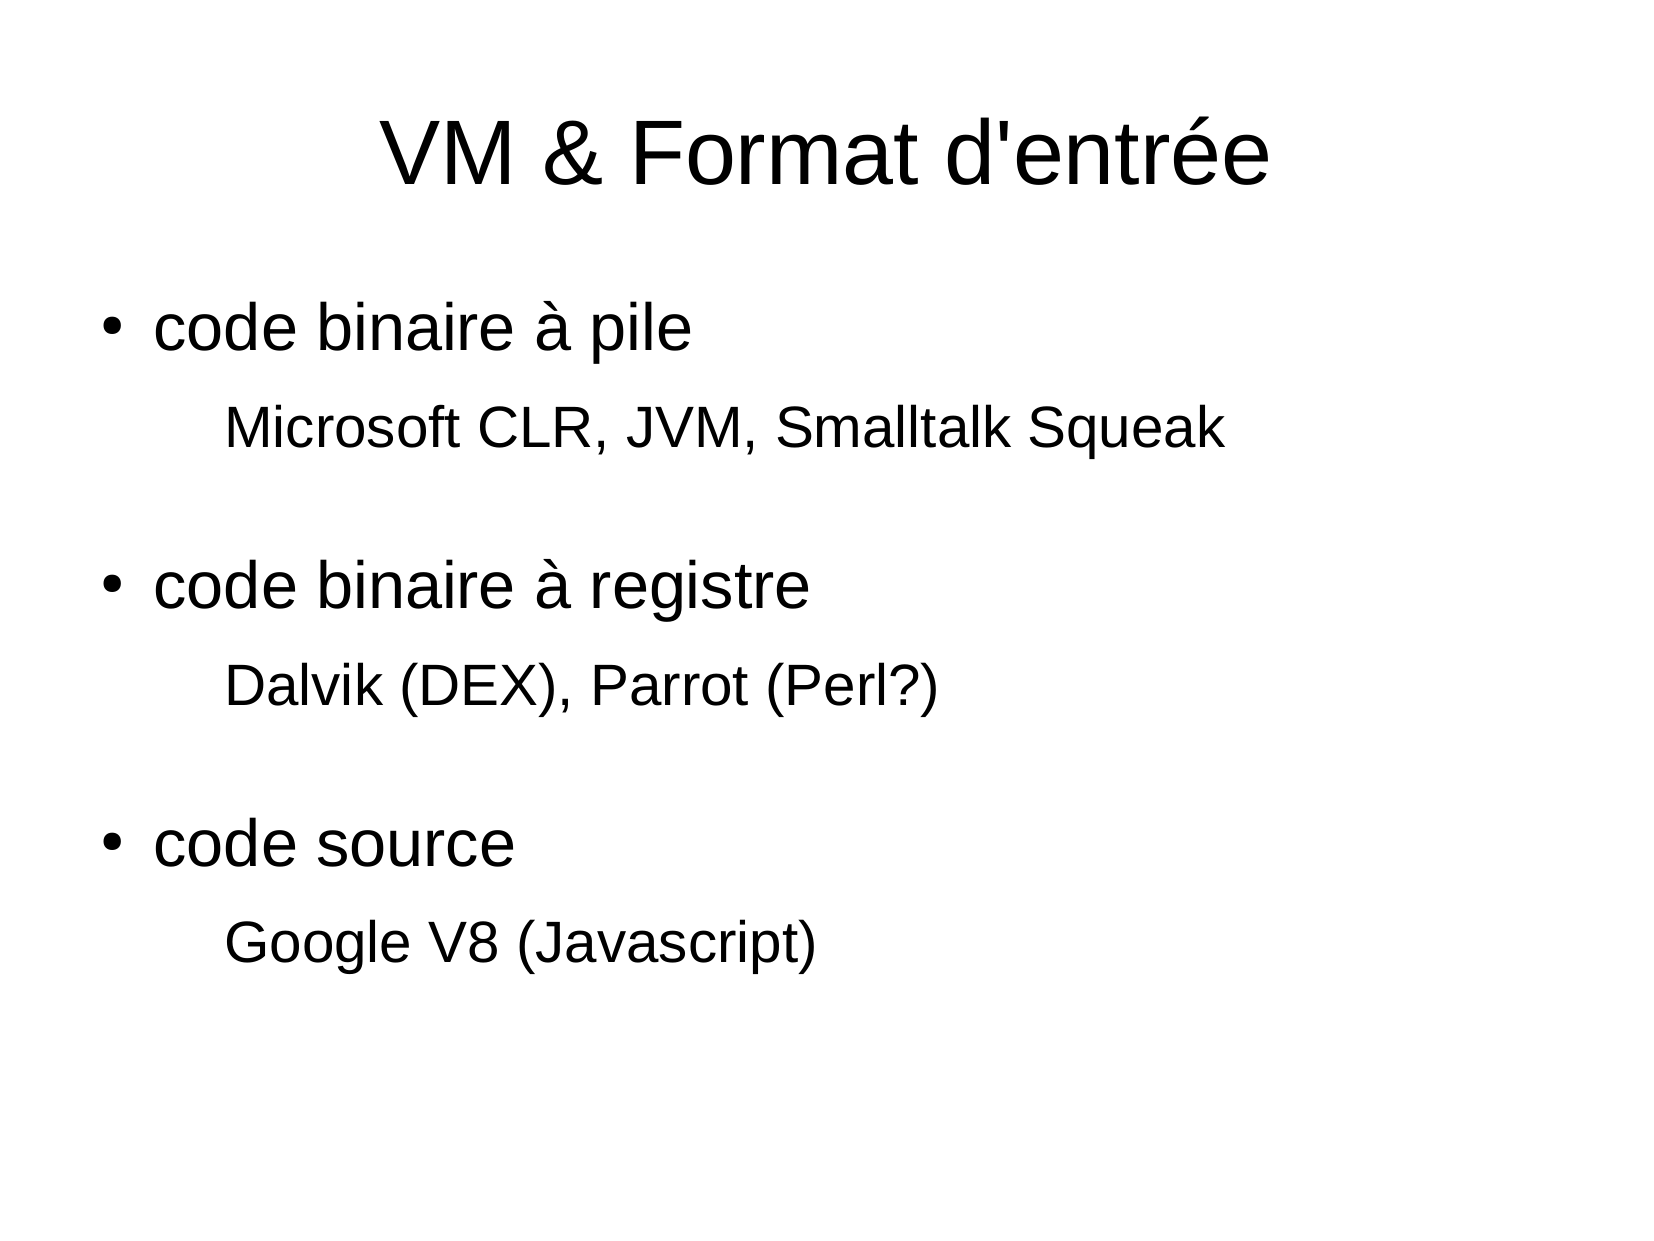

# VM & Format d'entrée
code binaire à pile
Microsoft CLR, JVM, Smalltalk Squeak
code binaire à registre
Dalvik (DEX), Parrot (Perl?)
code source
Google V8 (Javascript)